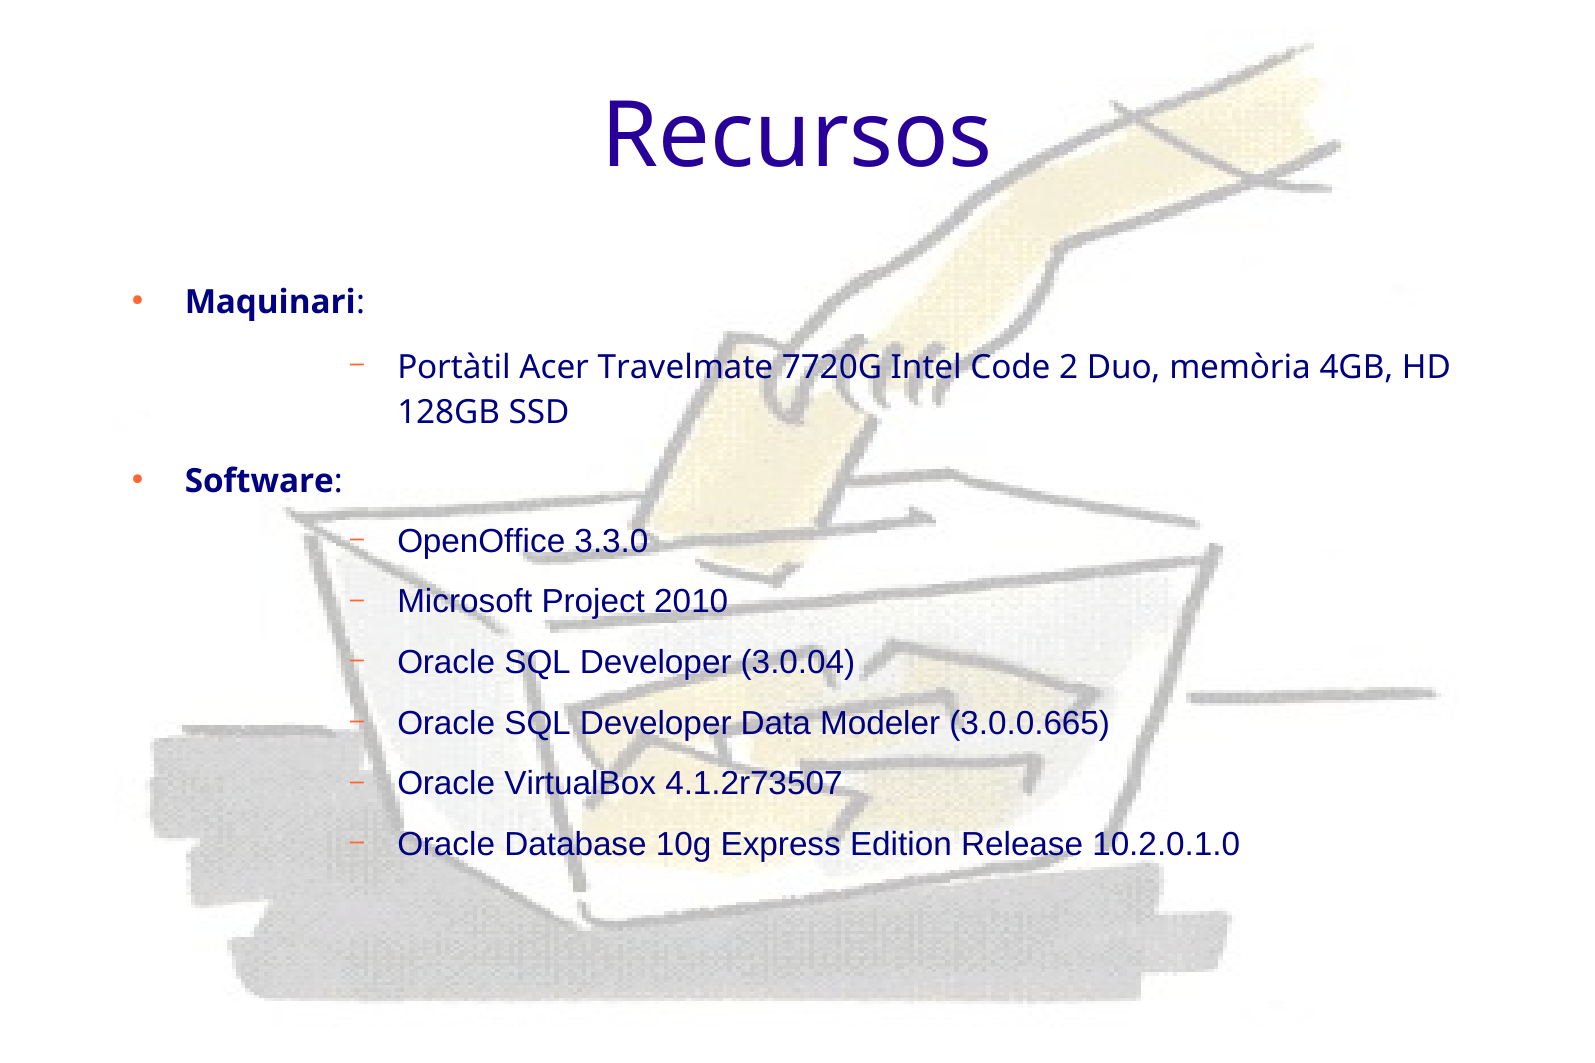

Recursos
# Maquinari:
Portàtil Acer Travelmate 7720G Intel Code 2 Duo, memòria 4GB, HD 128GB SSD
Software:
OpenOffice 3.3.0
Microsoft Project 2010
Oracle SQL Developer (3.0.04)
Oracle SQL Developer Data Modeler (3.0.0.665)
Oracle VirtualBox 4.1.2r73507
Oracle Database 10g Express Edition Release 10.2.0.1.0